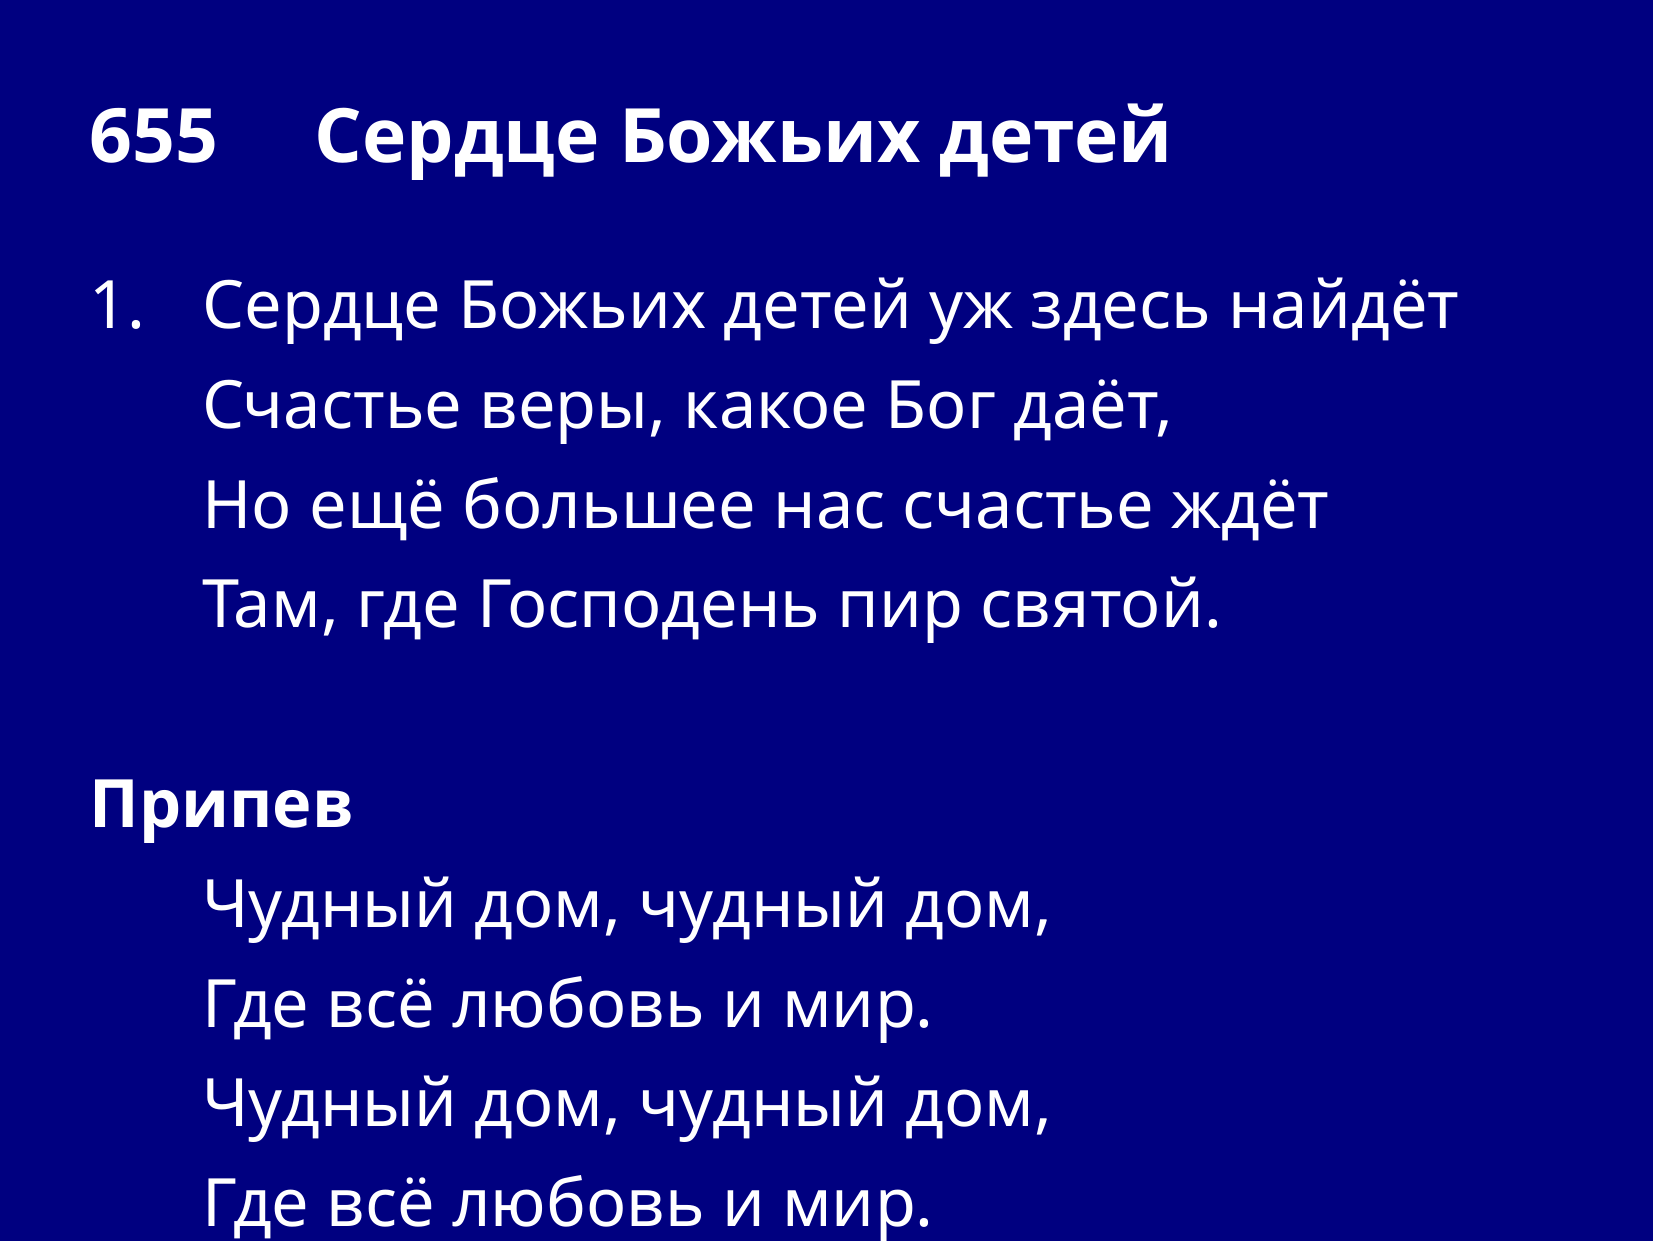

655	Сердце Божьих детей
1.	Сердце Божьих детей уж здесь найдёт
	Счастье веры, какое Бог даёт,
	Но ещё большее нас счастье ждёт
	Там, где Господень пир святой.
Припев
	Чудный дом, чудный дом,
	Где всё любовь и мир.
	Чудный дом, чудный дом,
	Где всё любовь и мир.